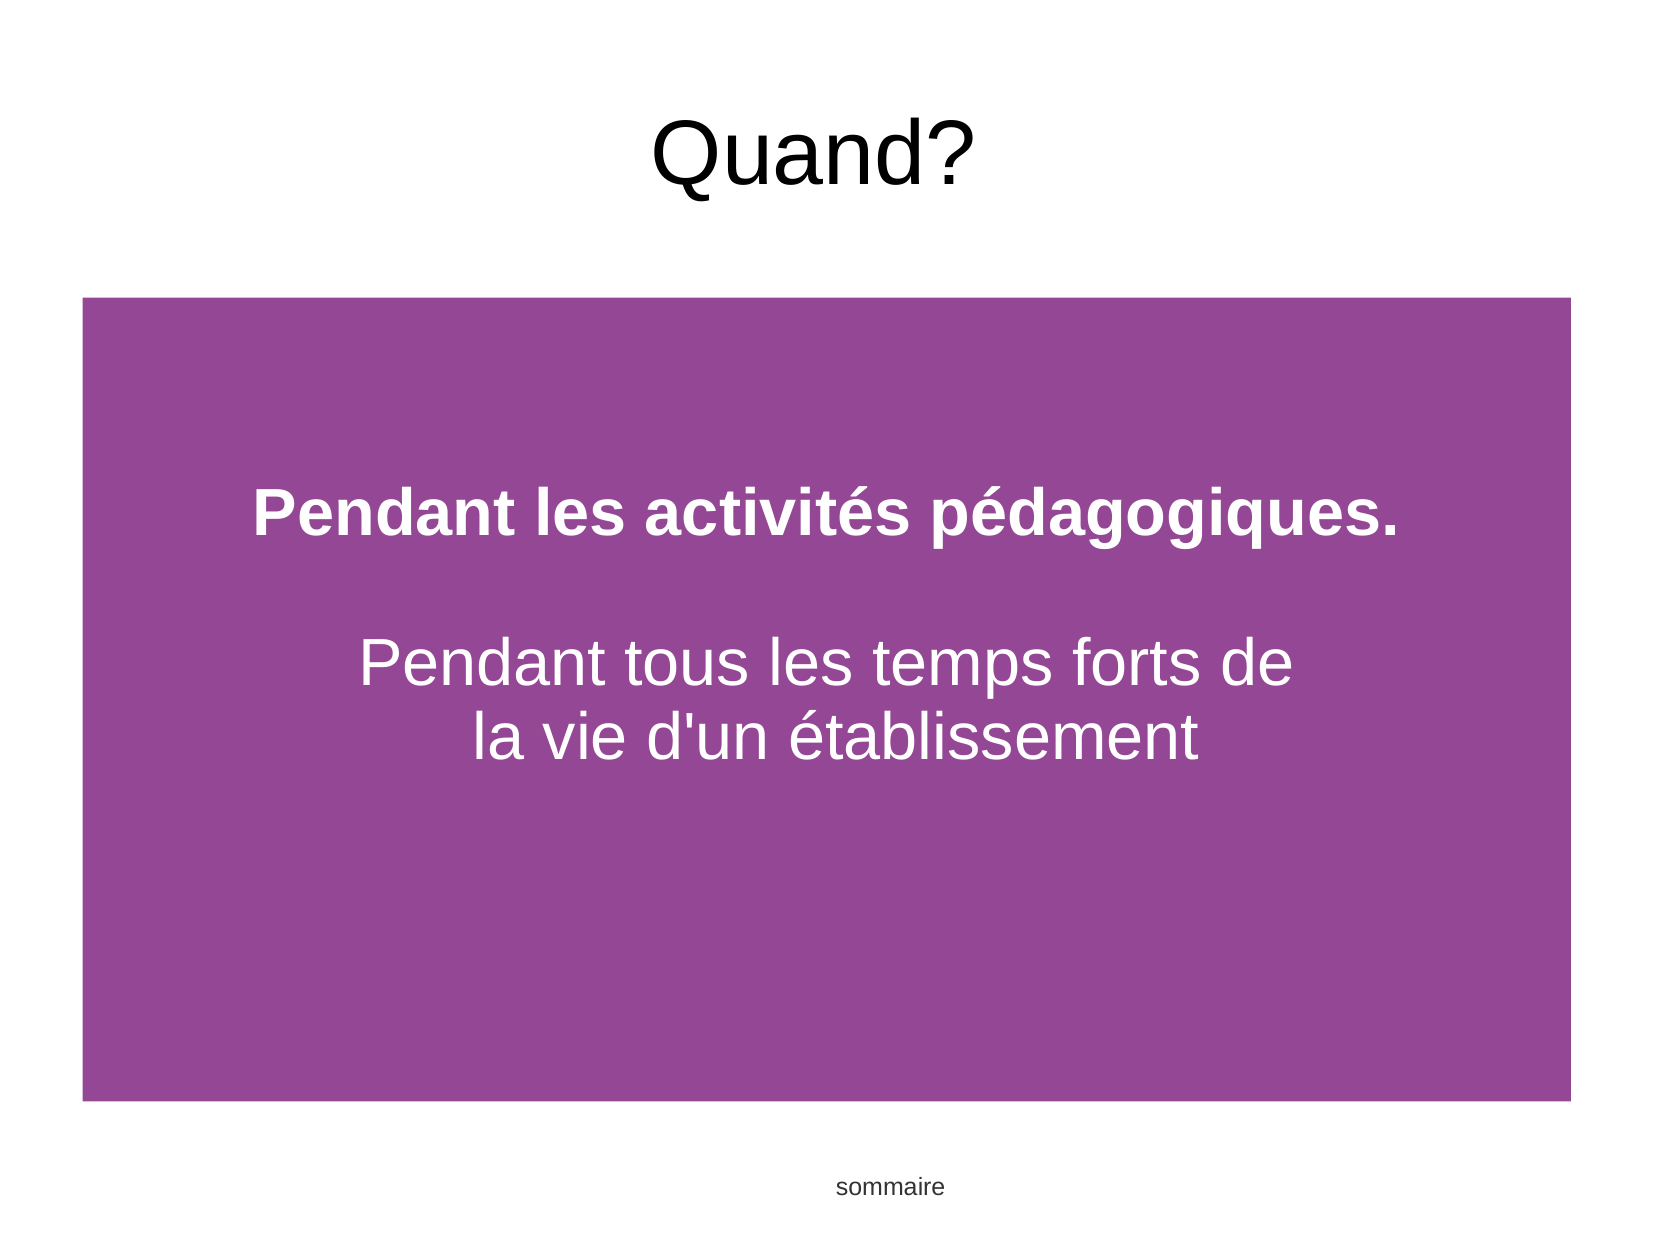

# Quand?
Pendant les activités pédagogiques.
Pendant tous les temps forts de
 la vie d'un établissement
sommaire